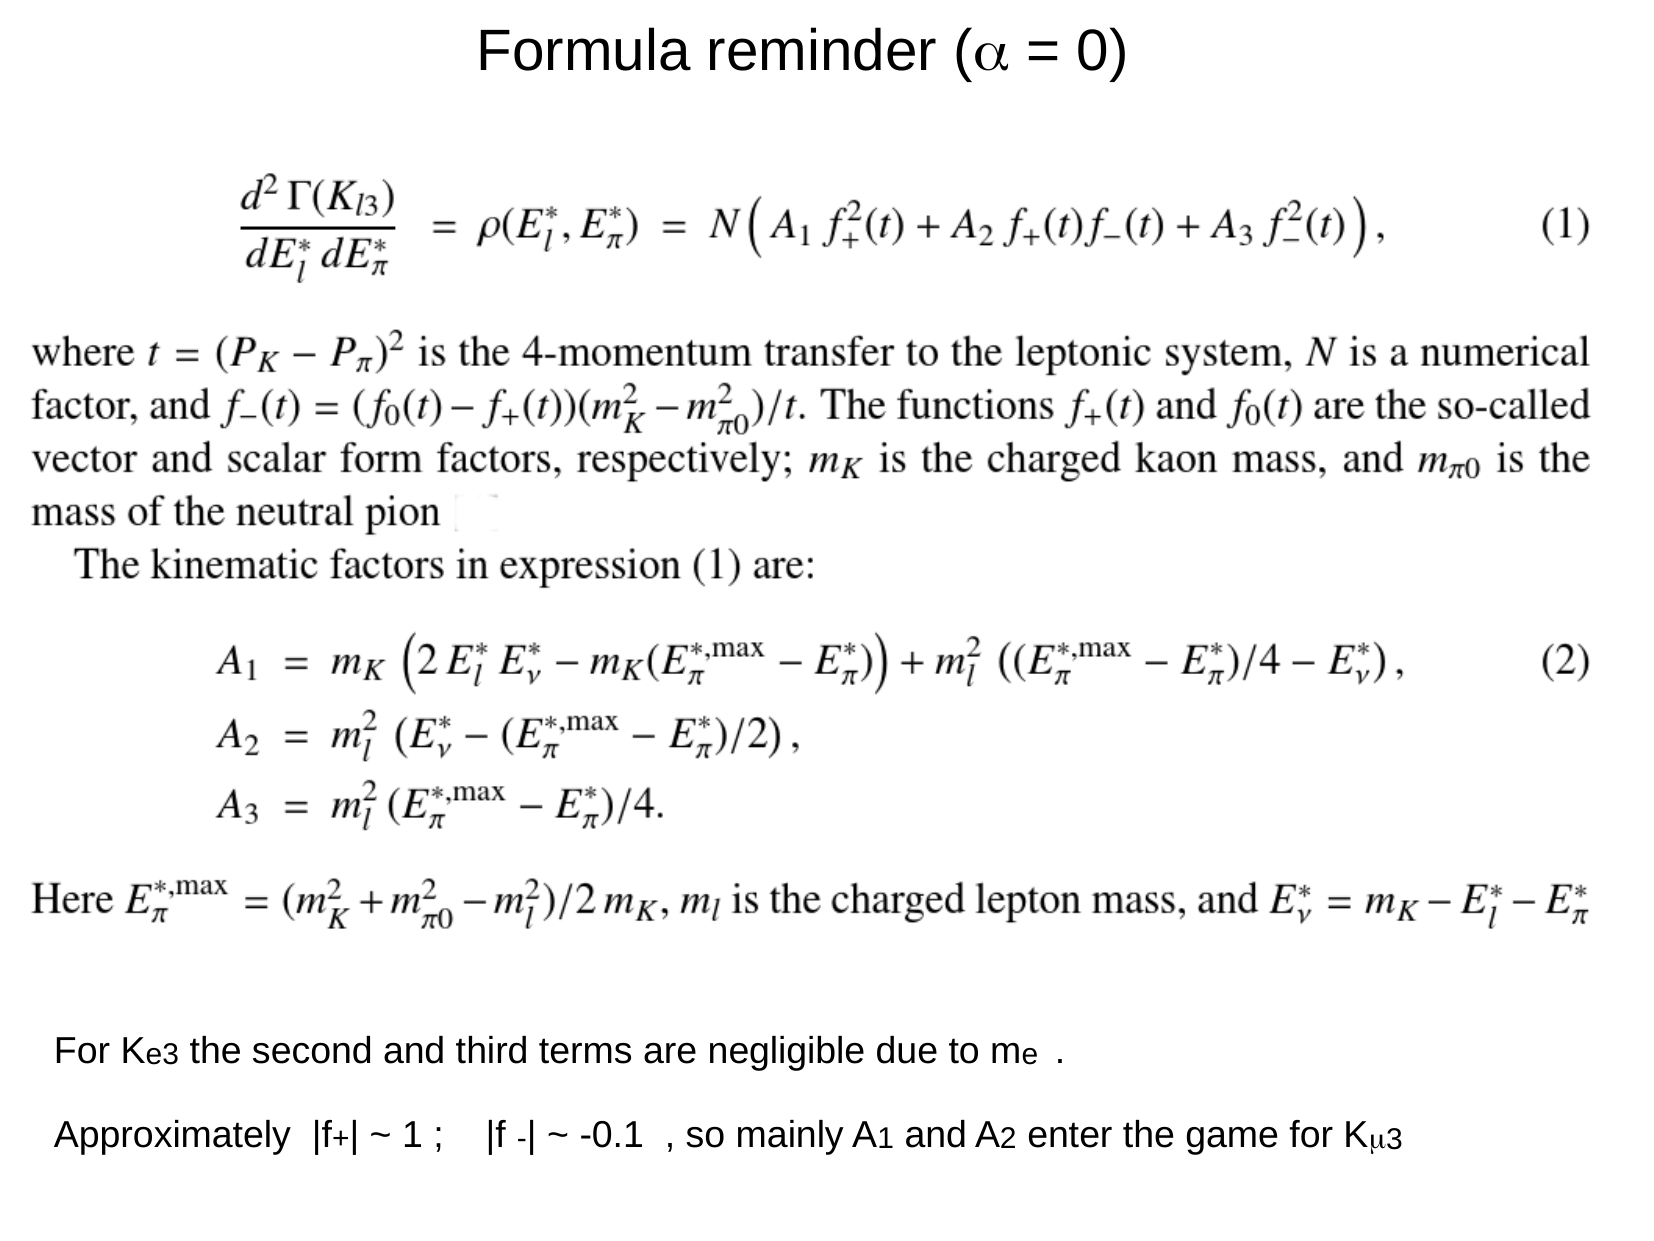

Formula reminder (a = 0)
For Ke3 the second and third terms are negligible due to me .
Approximately |f+| ~ 1 ; |f -| ~ -0.1 , so mainly A1 and A2 enter the game for Km3